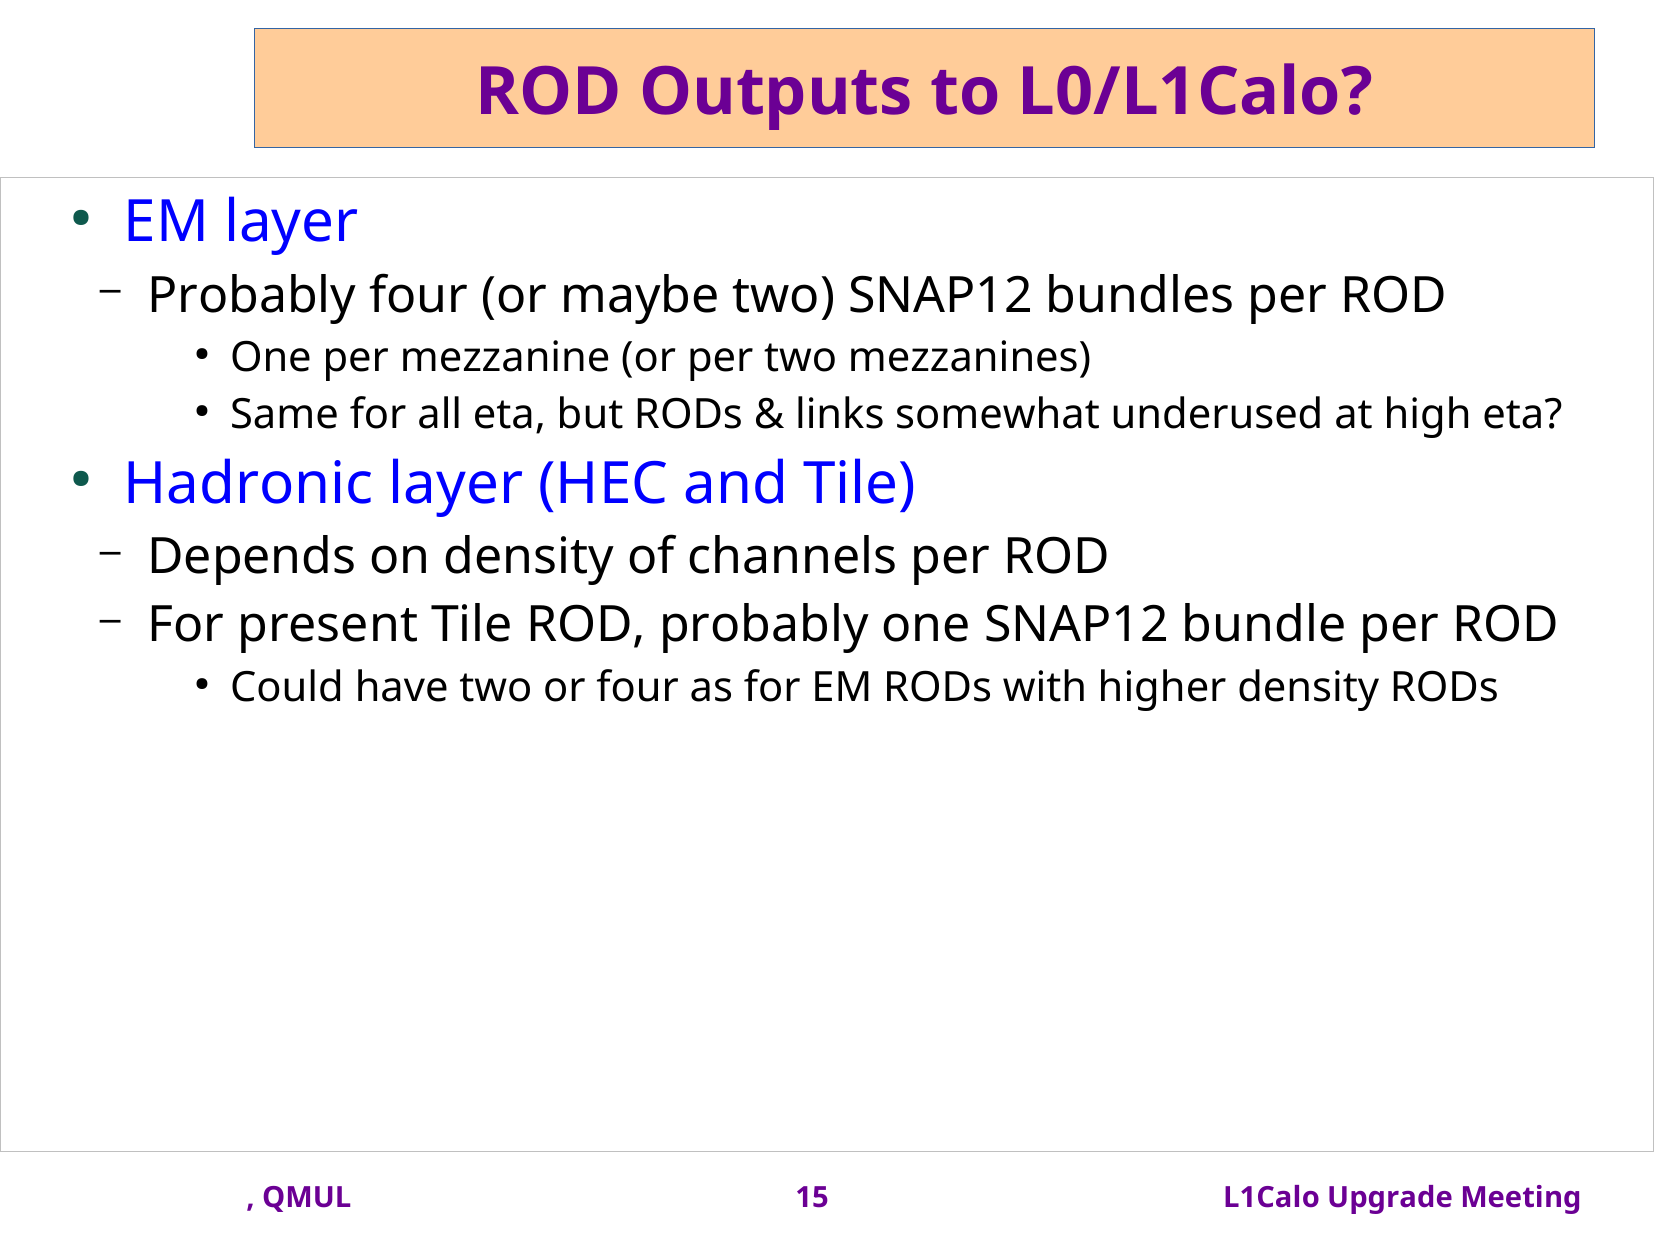

# ROD Outputs to L0/L1Calo?
EM layer
Probably four (or maybe two) SNAP12 bundles per ROD
One per mezzanine (or per two mezzanines)
Same for all eta, but RODs & links somewhat underused at high eta?
Hadronic layer (HEC and Tile)
Depends on density of channels per ROD
For present Tile ROD, probably one SNAP12 bundle per ROD
Could have two or four as for EM RODs with higher density RODs